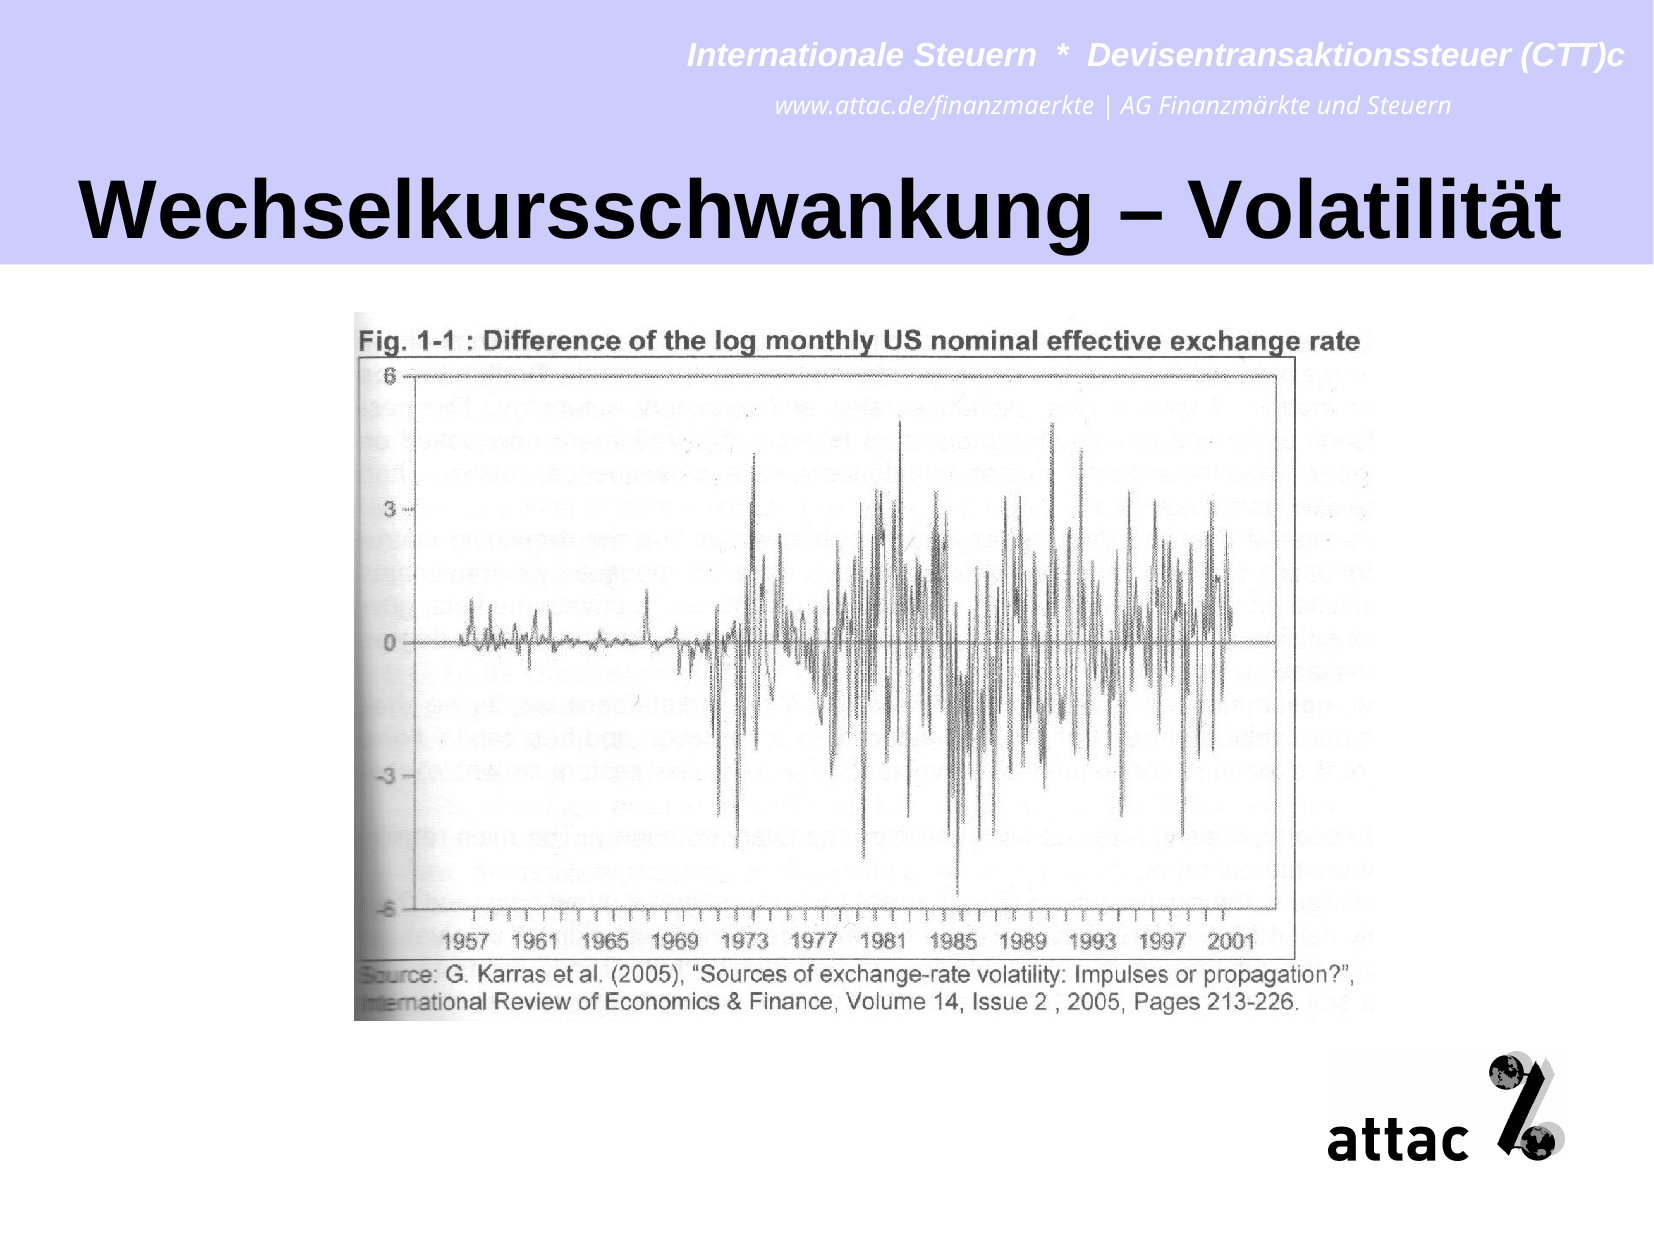

Internationale Steuern * Devisentransaktionssteuer (CTT)c
www.attac.de/finanzmaerkte | AG Finanzmärkte und Steuern
Wechselkursschwankung – Volatilität